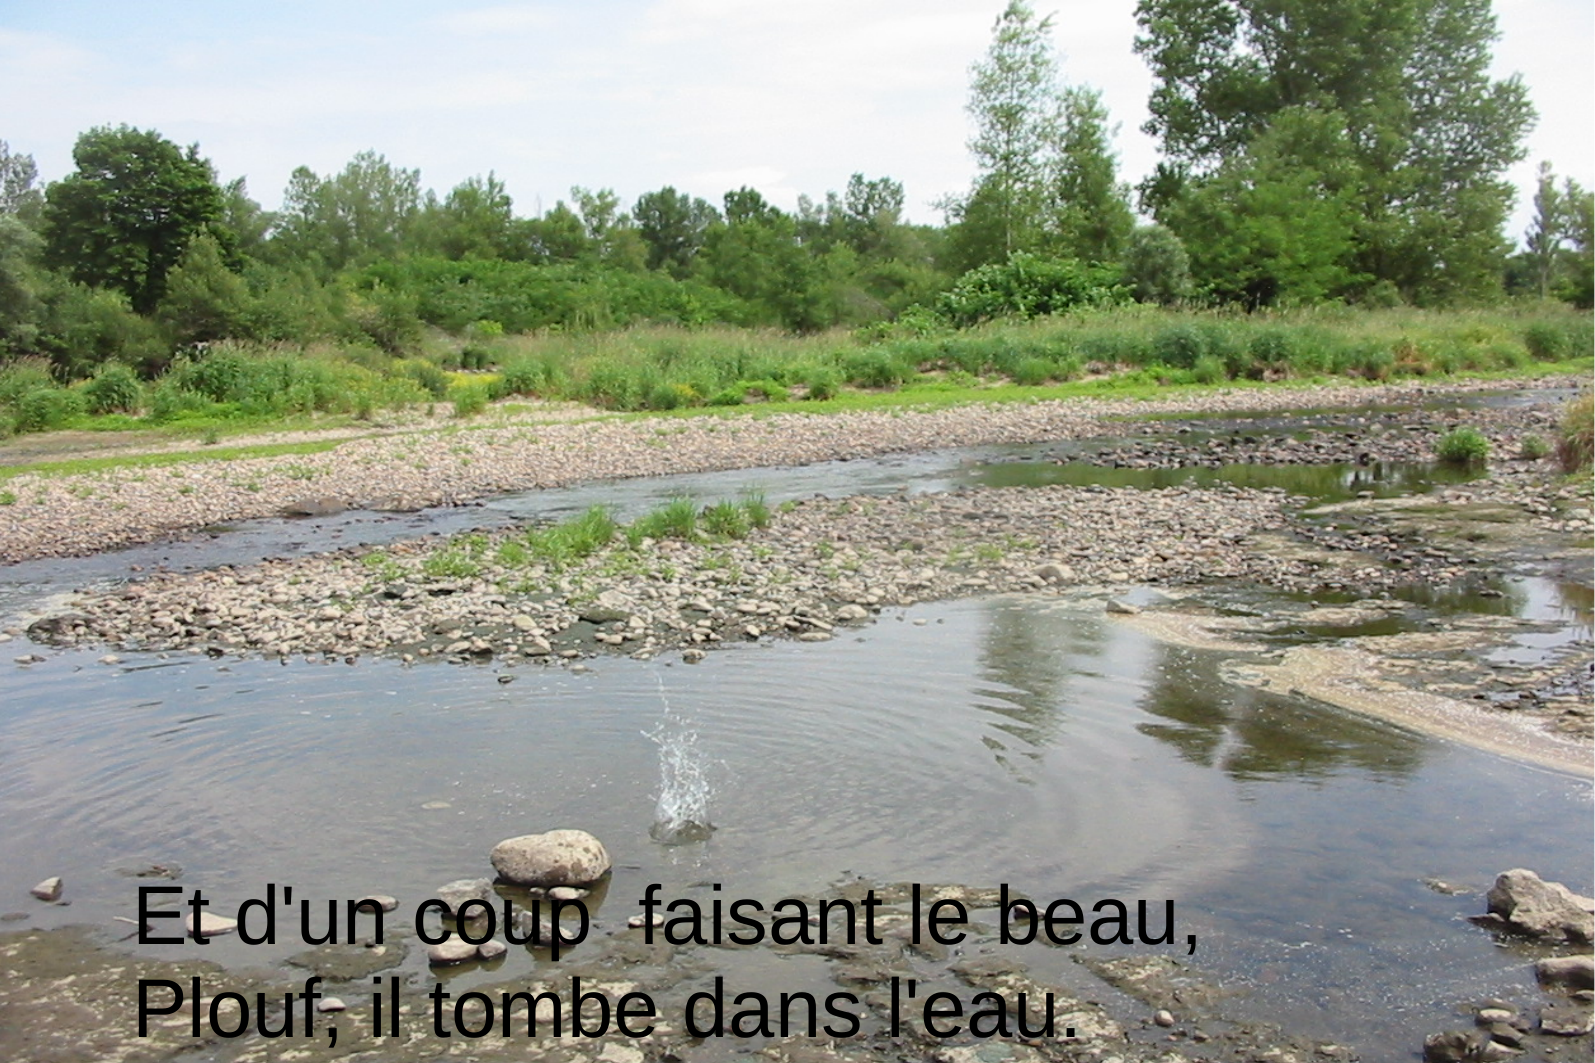

Et d'un coup faisant le beau,
Plouf, il tombe dans l'eau.